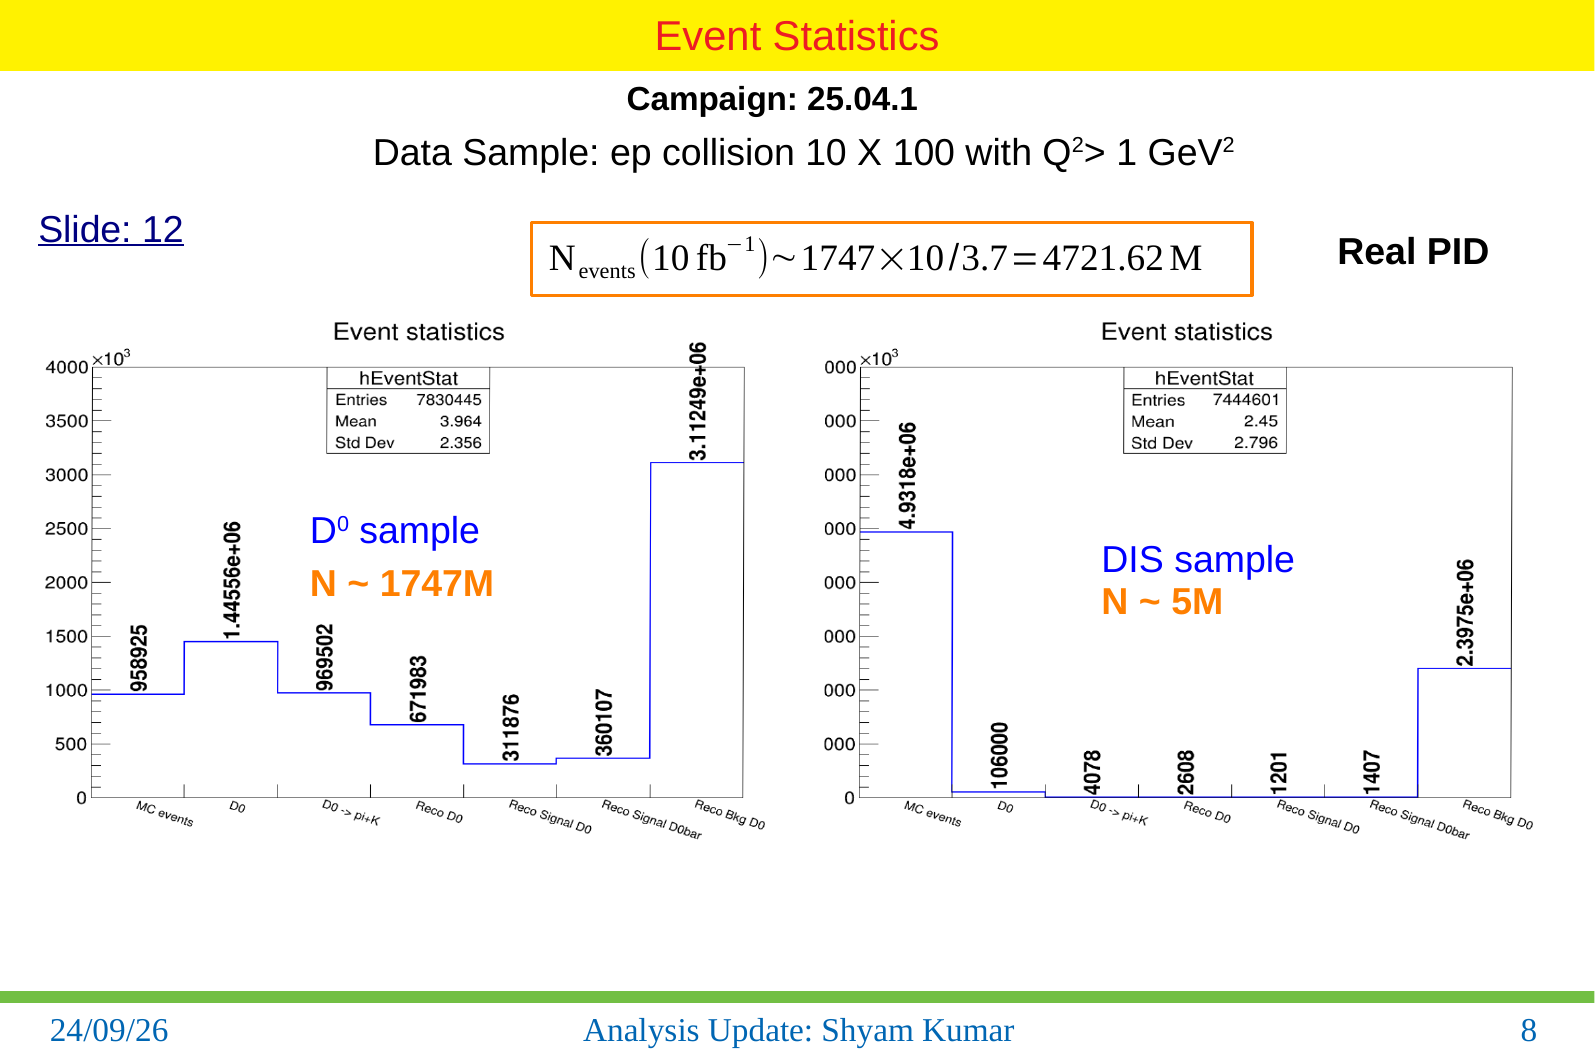

# Event Statistics
Campaign: 25.04.1
Data Sample: ep collision 10 X 100 with Q2> 1 GeV2
Slide: 12
Real PID
D0 sample
DIS sample
N ~ 1747M
N ~ 5M
Analysis Update: Shyam Kumar
8